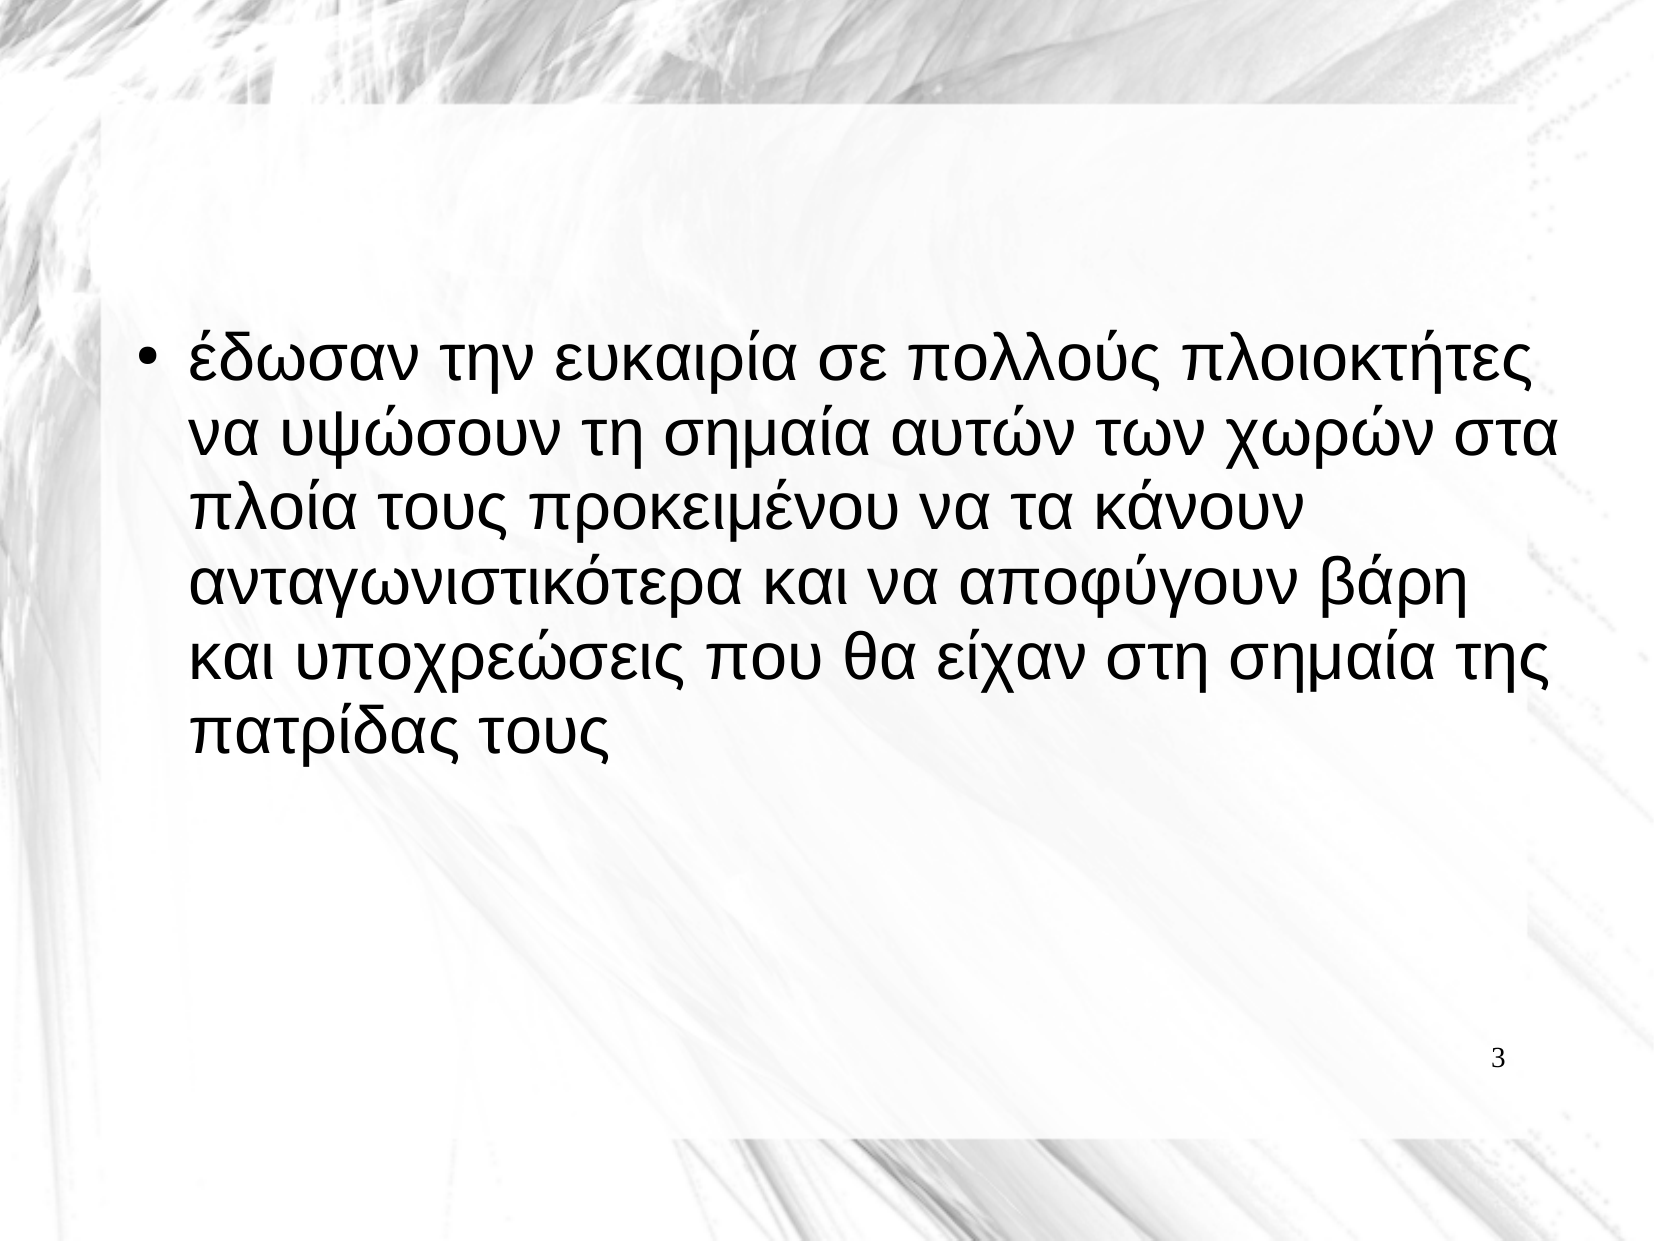

# έδωσαν την ευκαιρία σε πολλούς πλοιοκτήτες να υψώσουν τη σημαία αυτών των χωρών στα πλοία τους προκειμένου να τα κάνουν ανταγωνιστικότερα και να αποφύγουν βάρη και υποχρεώσεις που θα είχαν στη σημαία της πατρίδας τους
3